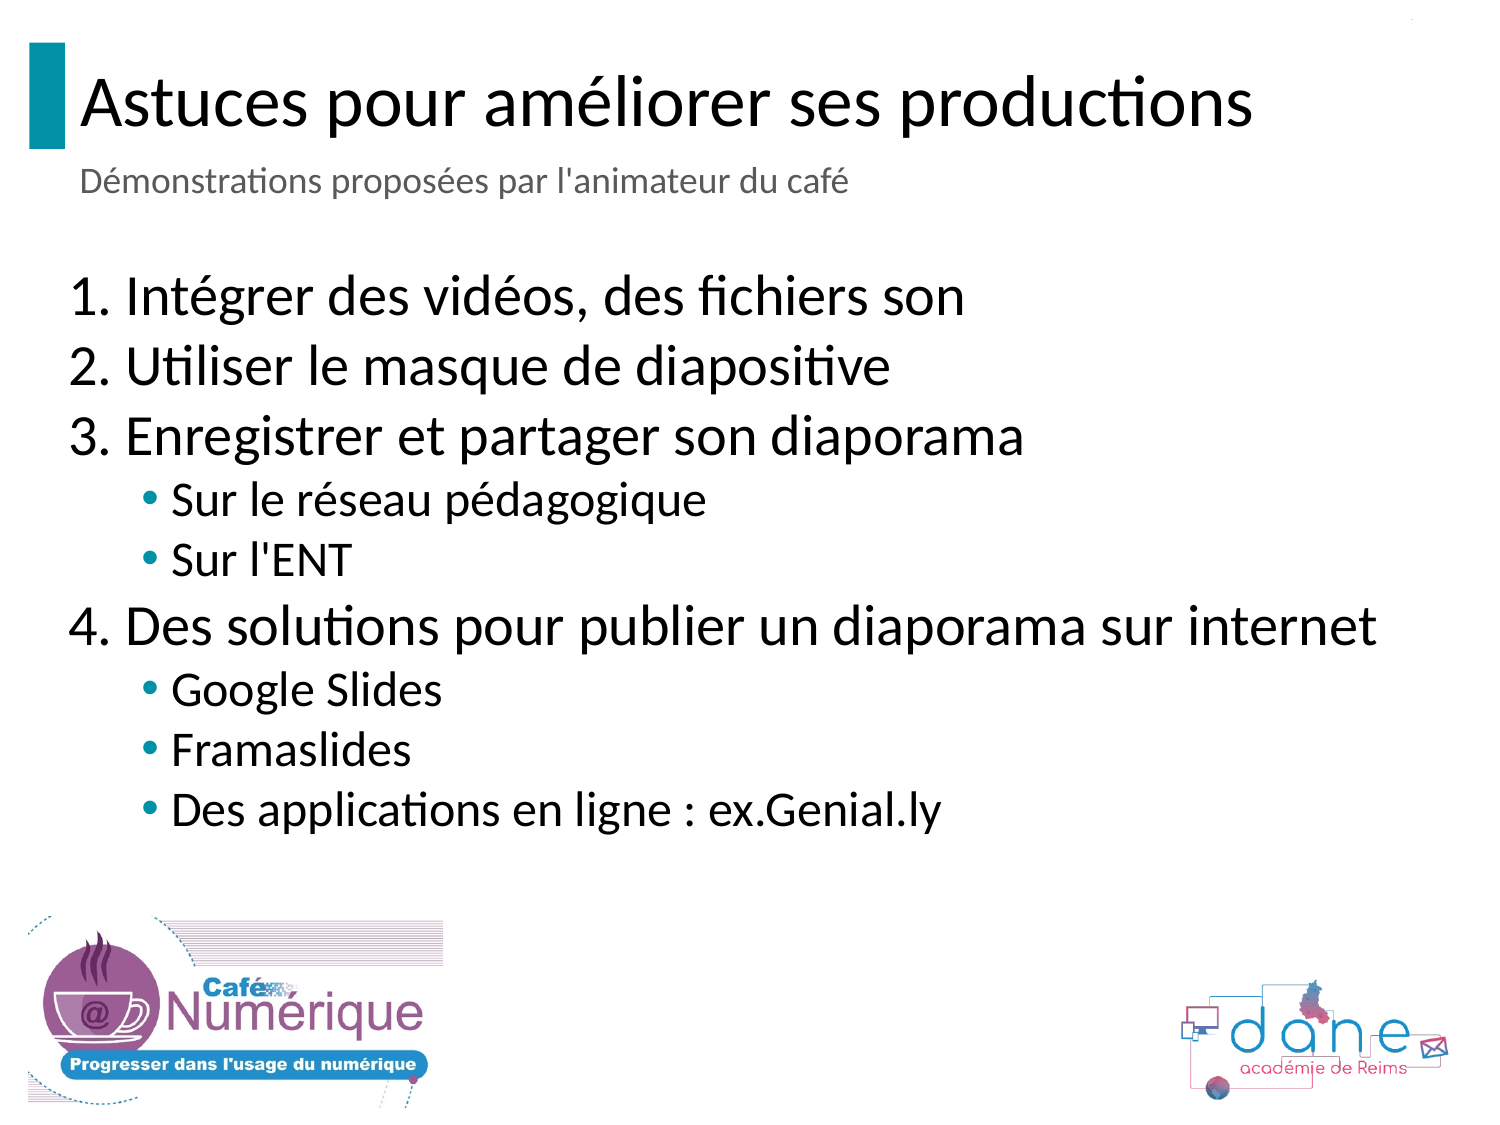

# Astuces pour améliorer ses productions
Démonstrations proposées par l'animateur du café
1. Intégrer des vidéos, des fichiers son
2. Utiliser le masque de diapositive
3. Enregistrer et partager son diaporama
Sur le réseau pédagogique
Sur l'ENT
4. Des solutions pour publier un diaporama sur internet
Google Slides
Framaslides
Des applications en ligne : ex.Genial.ly